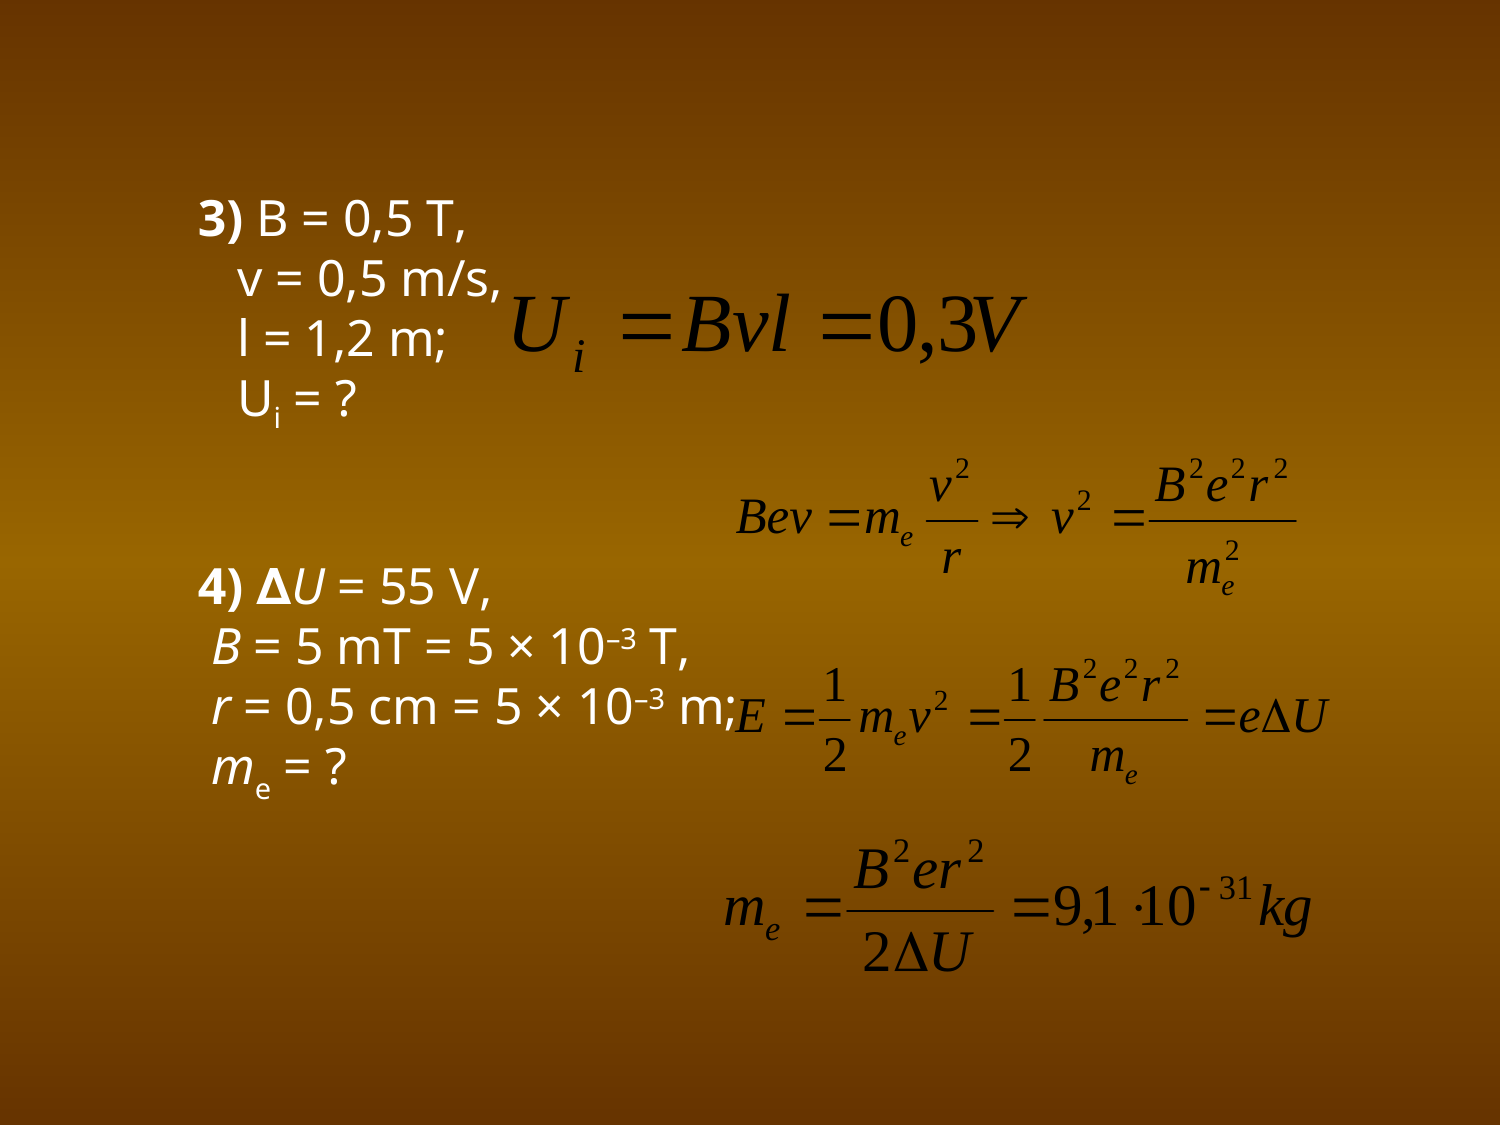

3) B = 0,5 T,
 v = 0,5 m/s,
 l = 1,2 m;
 Ui = ?
4) ∆U = 55 V,
 B = 5 mT = 5 × 10–3 T,
 r = 0,5 cm = 5 × 10–3 m;
 me = ?